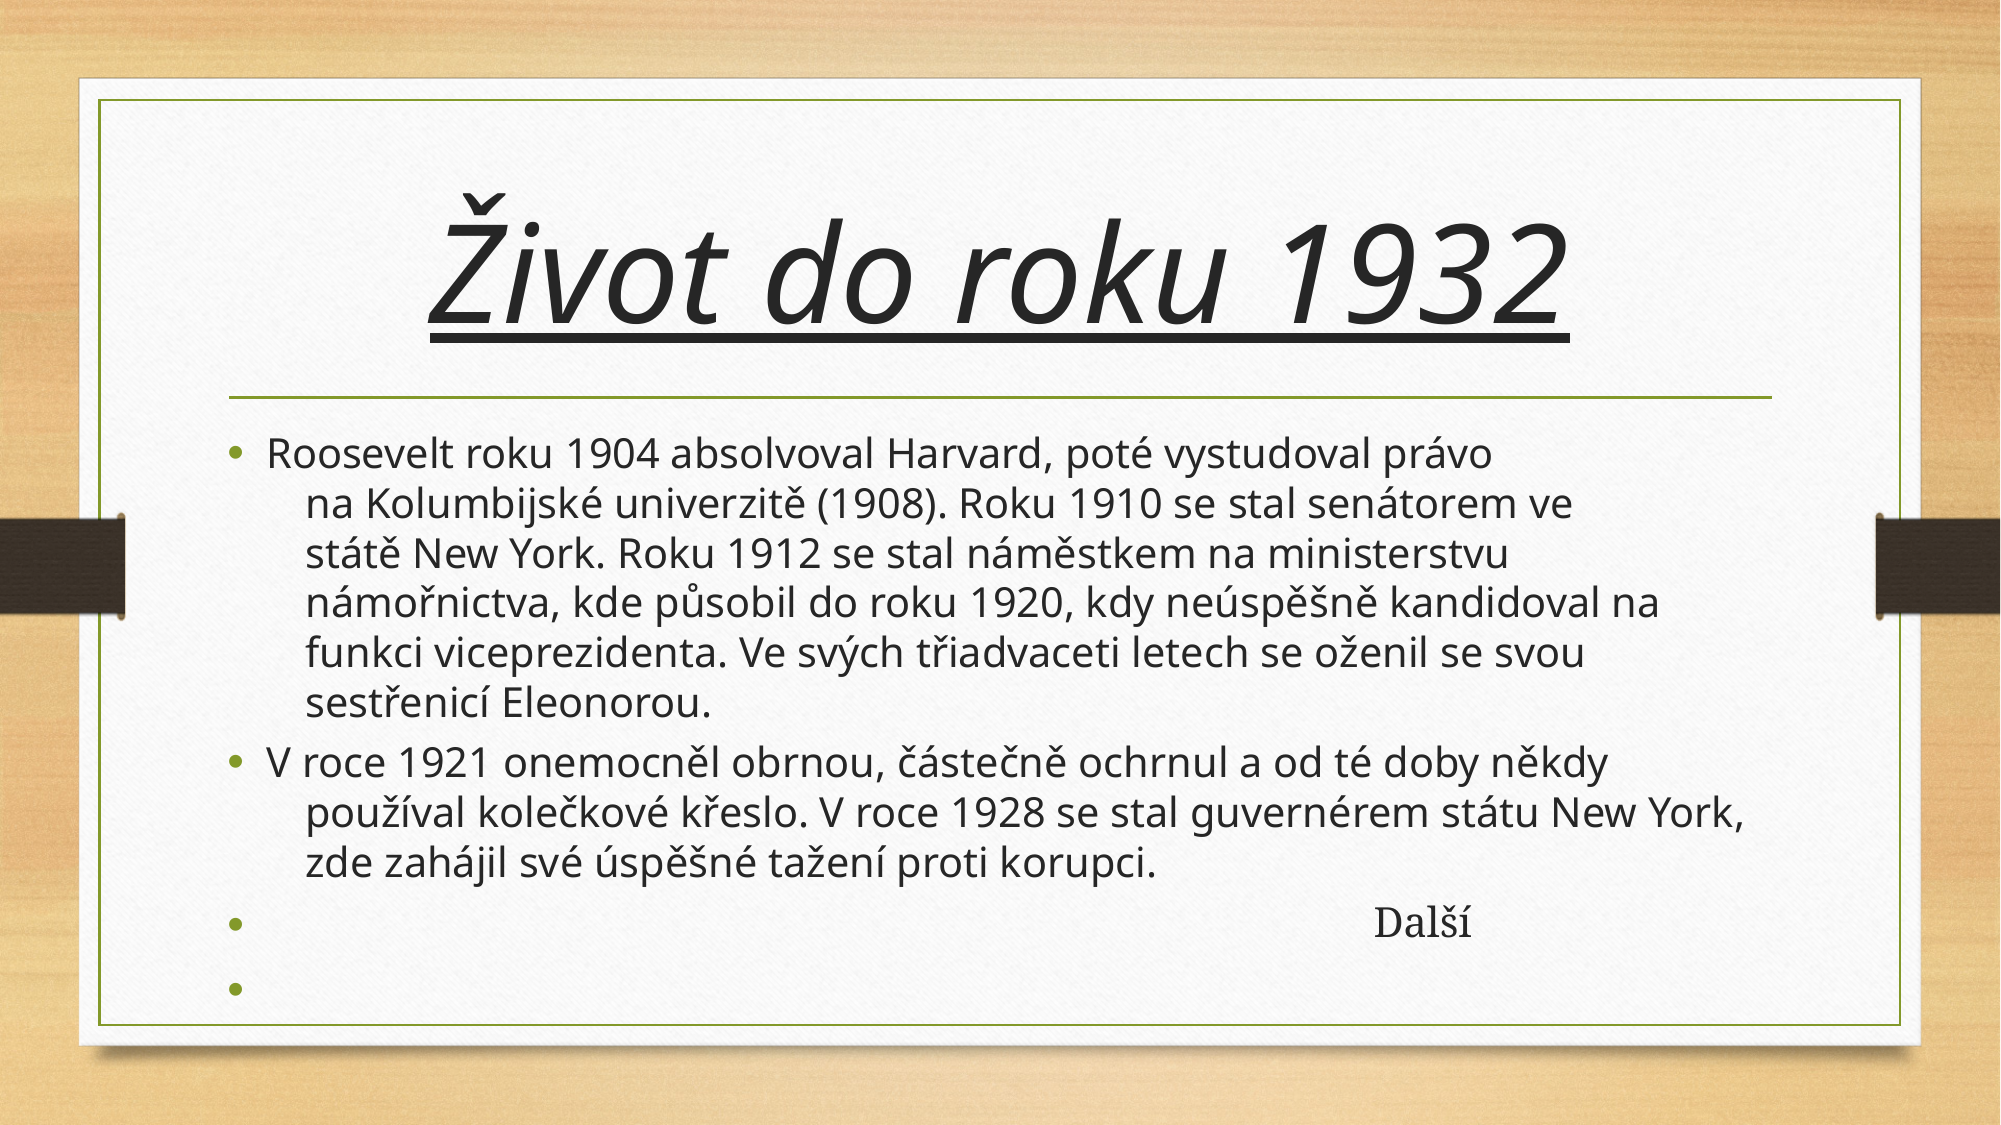

# Život do roku 1932
Roosevelt roku 1904 absolvoval Harvard, poté vystudoval právo na Kolumbijské univerzitě (1908). Roku 1910 se stal senátorem ve státě New York. Roku 1912 se stal náměstkem na ministerstvu námořnictva, kde působil do roku 1920, kdy neúspěšně kandidoval na funkci viceprezidenta. Ve svých třiadvaceti letech se oženil se svou sestřenicí Eleonorou.
V roce 1921 onemocněl obrnou, částečně ochrnul a od té doby někdy používal kolečkové křeslo. V roce 1928 se stal guvernérem státu New York, zde zahájil své úspěšné tažení proti korupci.
 Další